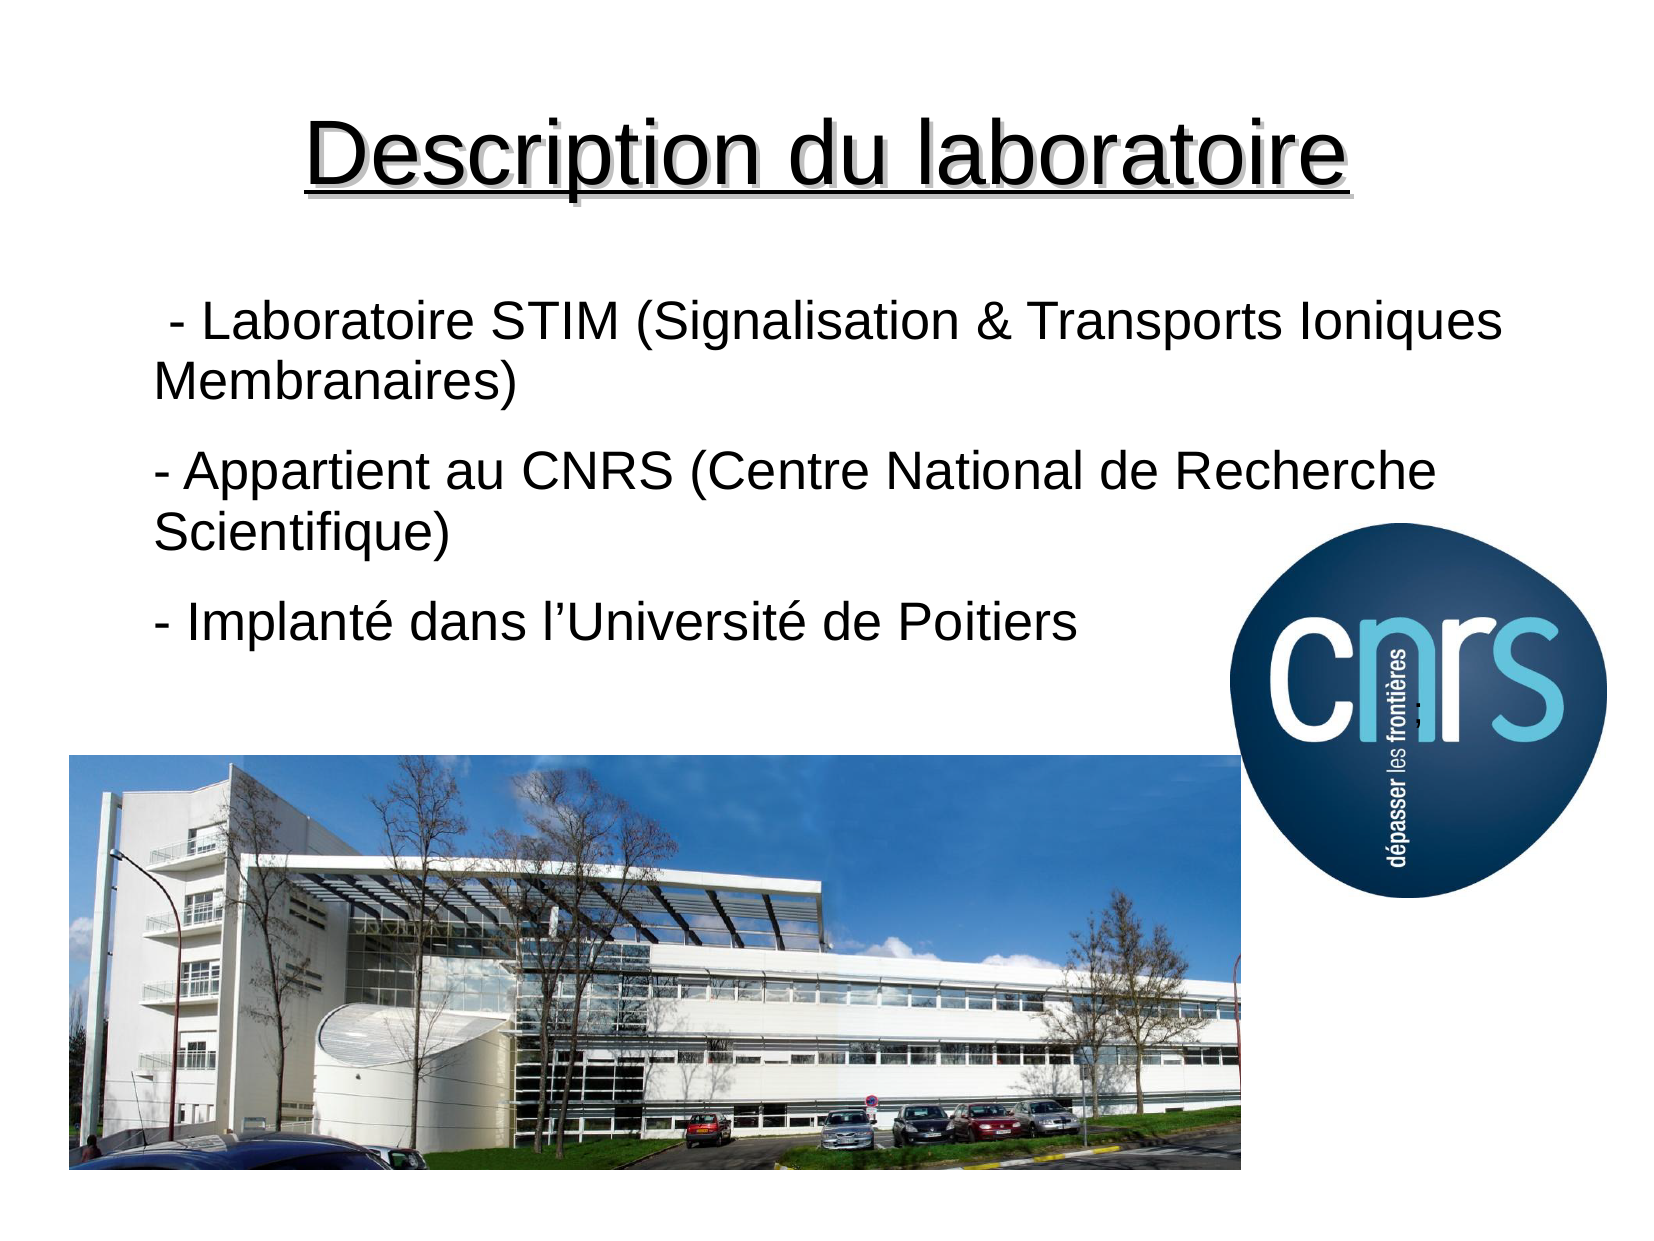

# Description du laboratoire
 - Laboratoire STIM (Signalisation & Transports Ioniques Membranaires)
- Appartient au CNRS (Centre National de Recherche Scientifique)
- Implanté dans l’Université de Poitiers
;